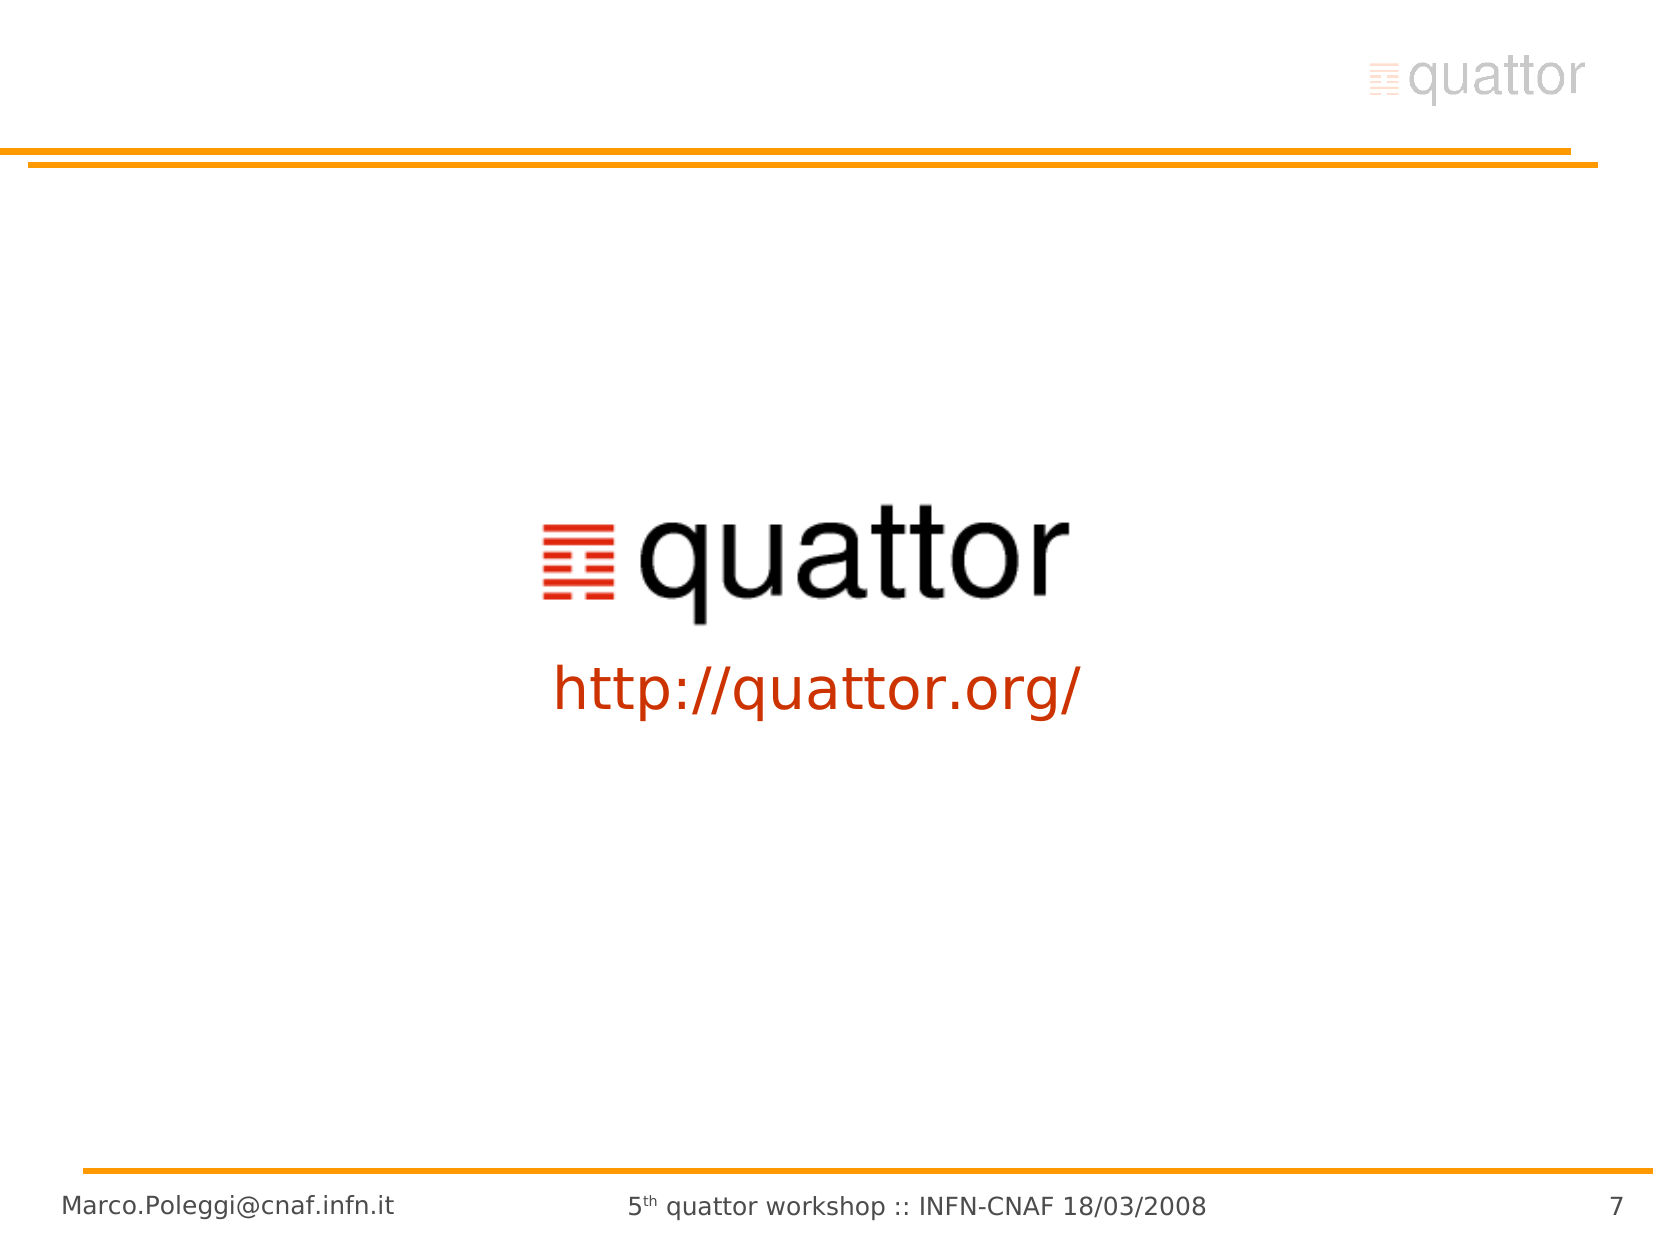

http://quattor.org/
06/16/2006
7
Quattor @ LCG-T2 workshop